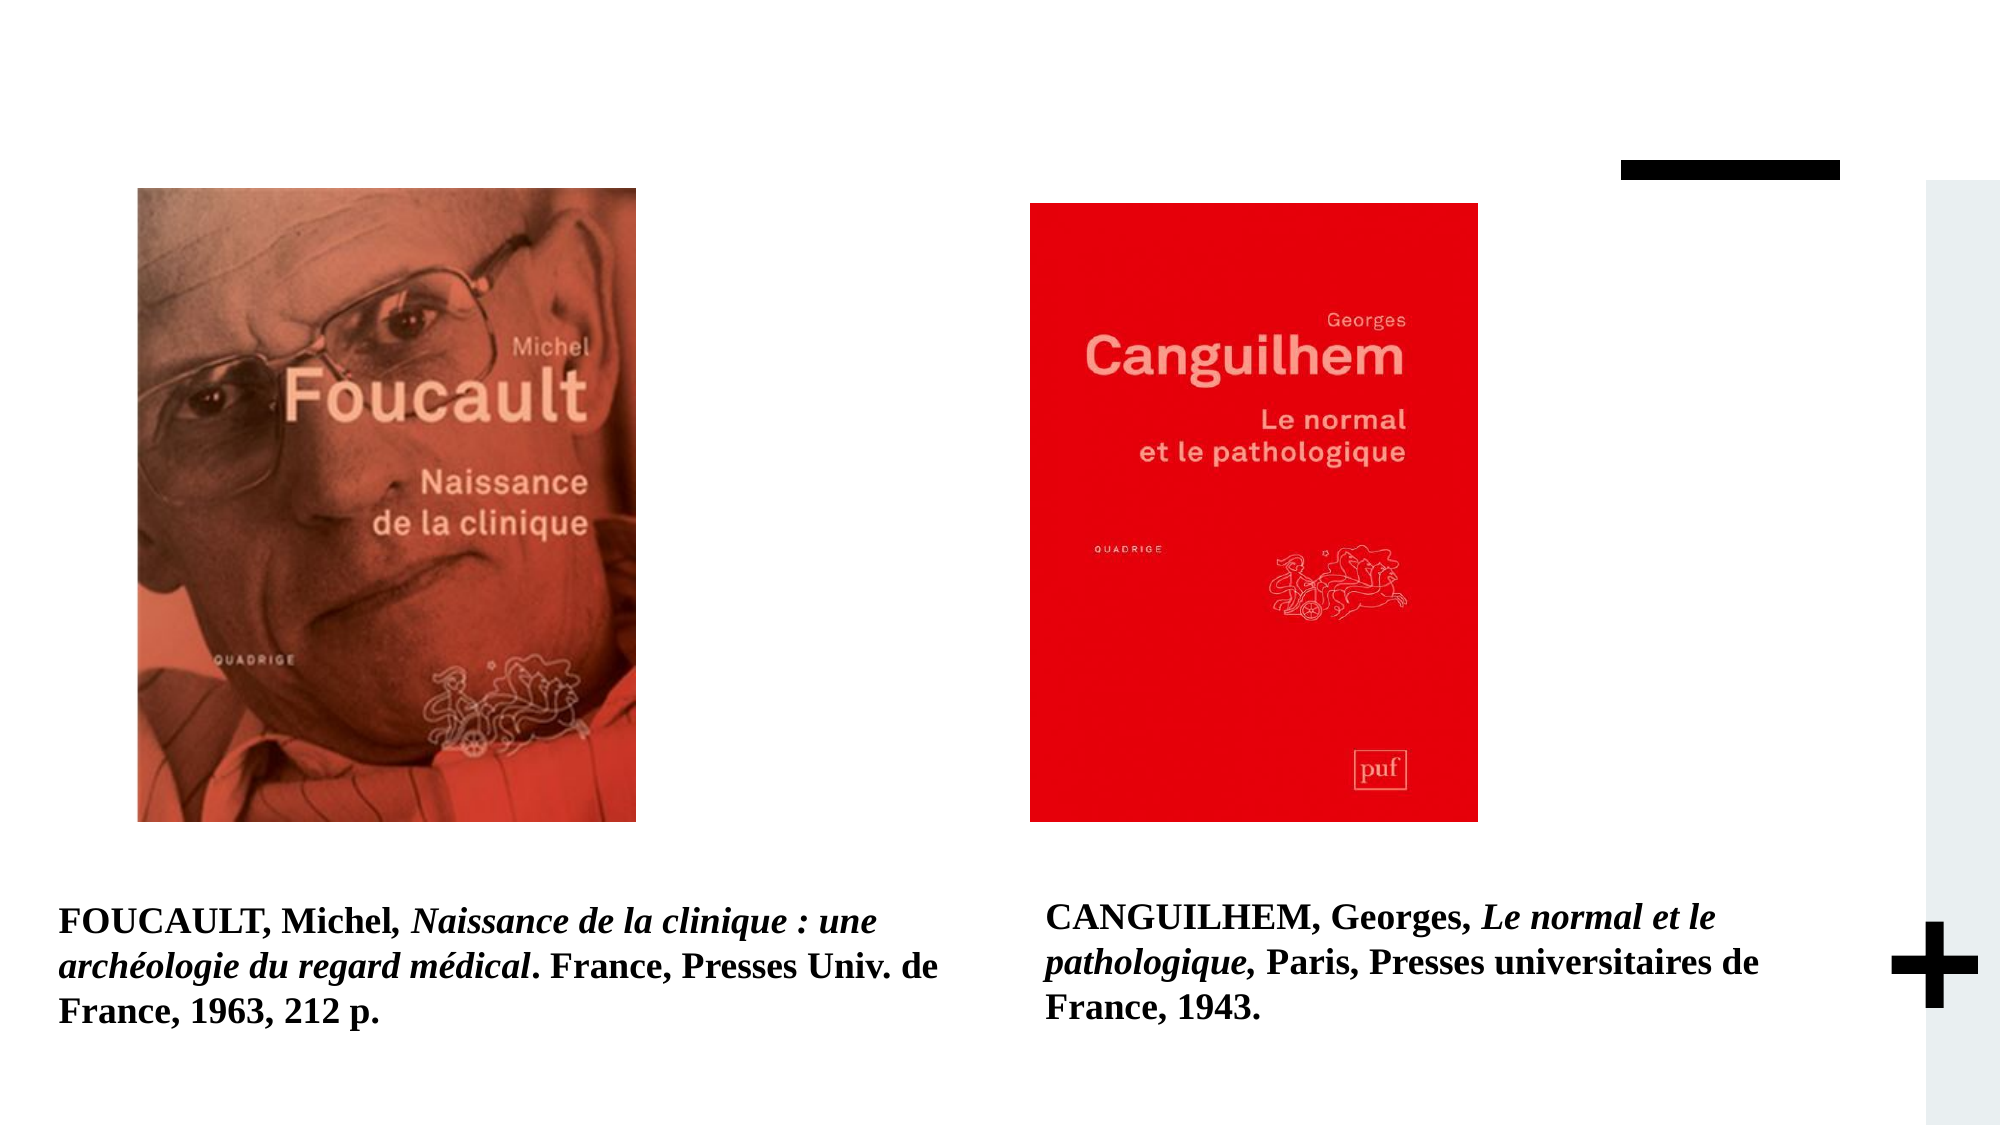

# FOUCAULT, Michel, Naissance de la clinique : une archéologie du regard médical. France, Presses Univ. de France, 1963, 212 p.
CANGUILHEM, Georges, Le normal et le pathologique, Paris, Presses universitaires de France, 1943.